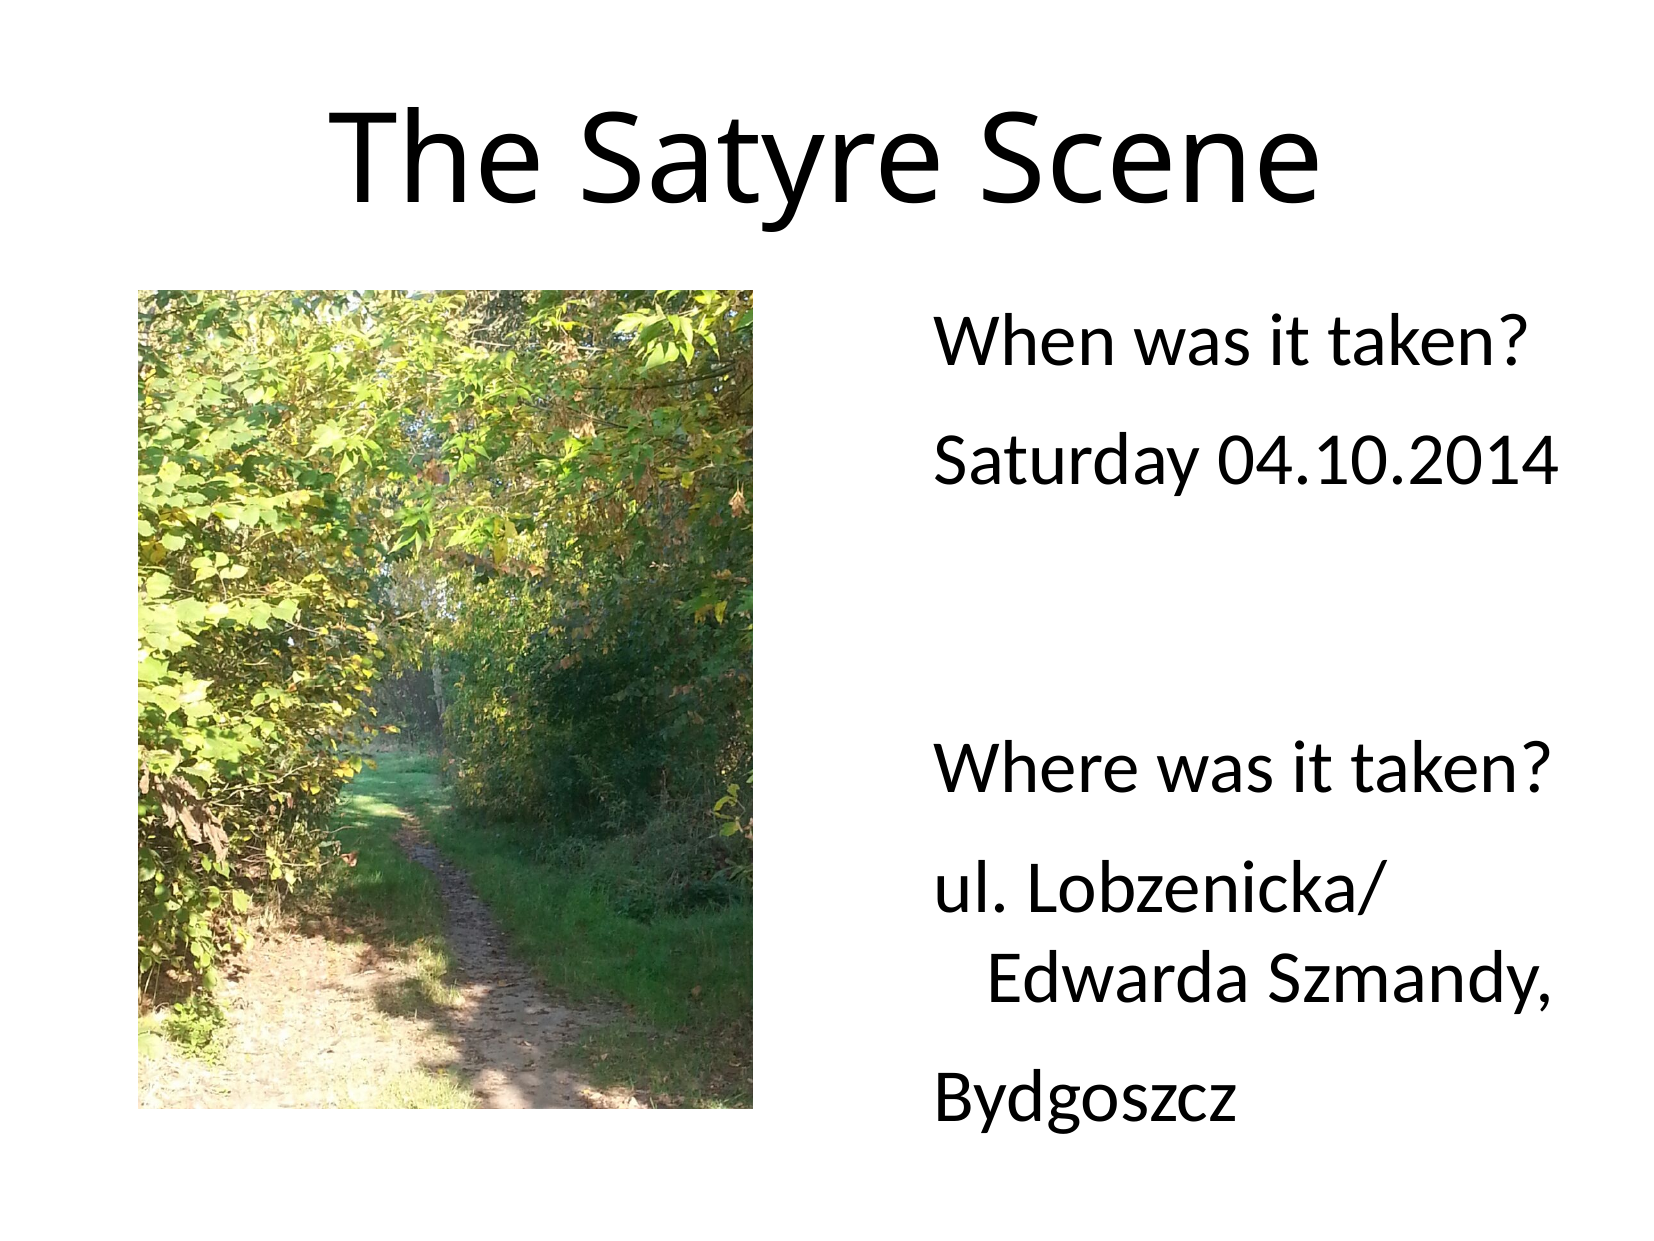

# The Satyre Scene
When was it taken?
Saturday 04.10.2014
Where was it taken?
ul. Lobzenicka/ Edwarda Szmandy,
Bydgoszcz